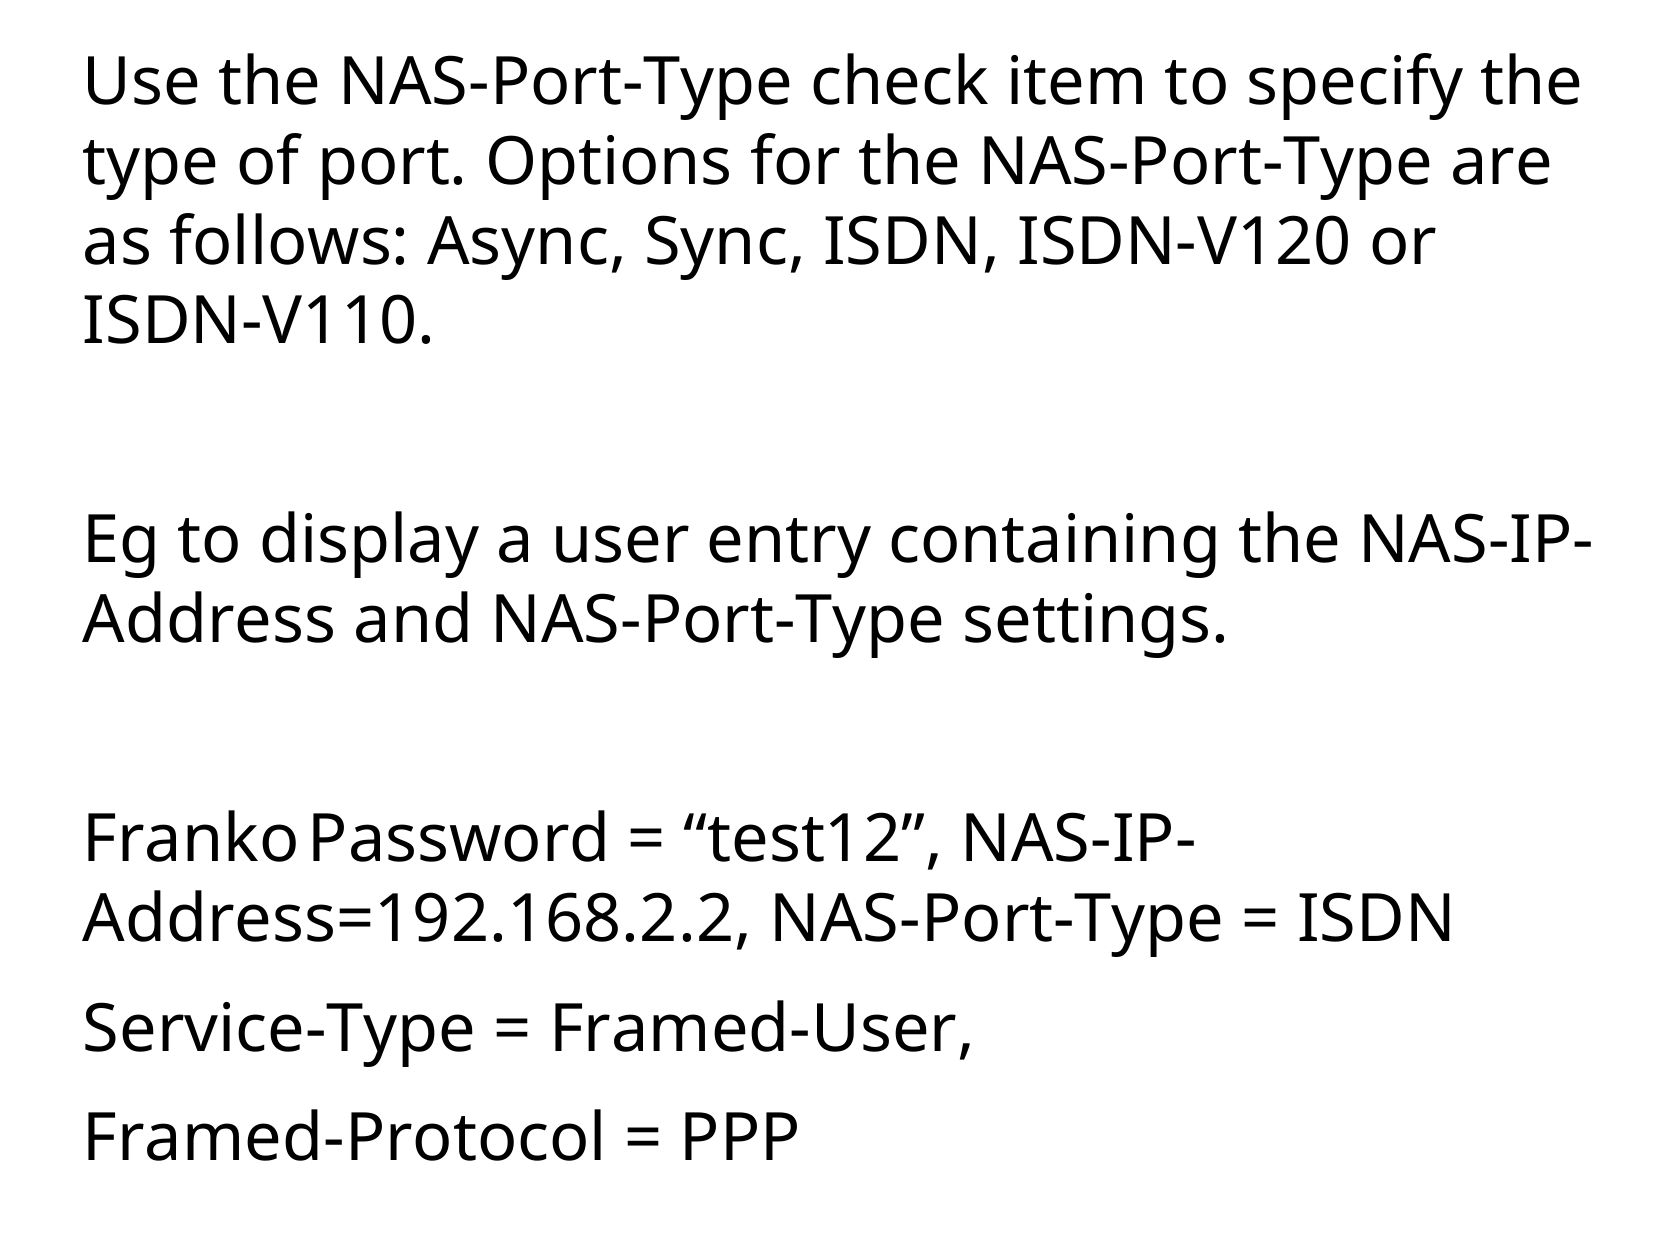

# Use the NAS-Port-Type check item to specify the type of port. Options for the NAS-Port-Type are as follows: Async, Sync, ISDN, ISDN-V120 or ISDN-V110.
Eg to display a user entry containing the NAS-IP-Address and NAS-Port-Type settings.
Franko	Password = “test12”, NAS-IP-Address=192.168.2.2, NAS-Port-Type = ISDN
Service-Type = Framed-User,
Framed-Protocol = PPP